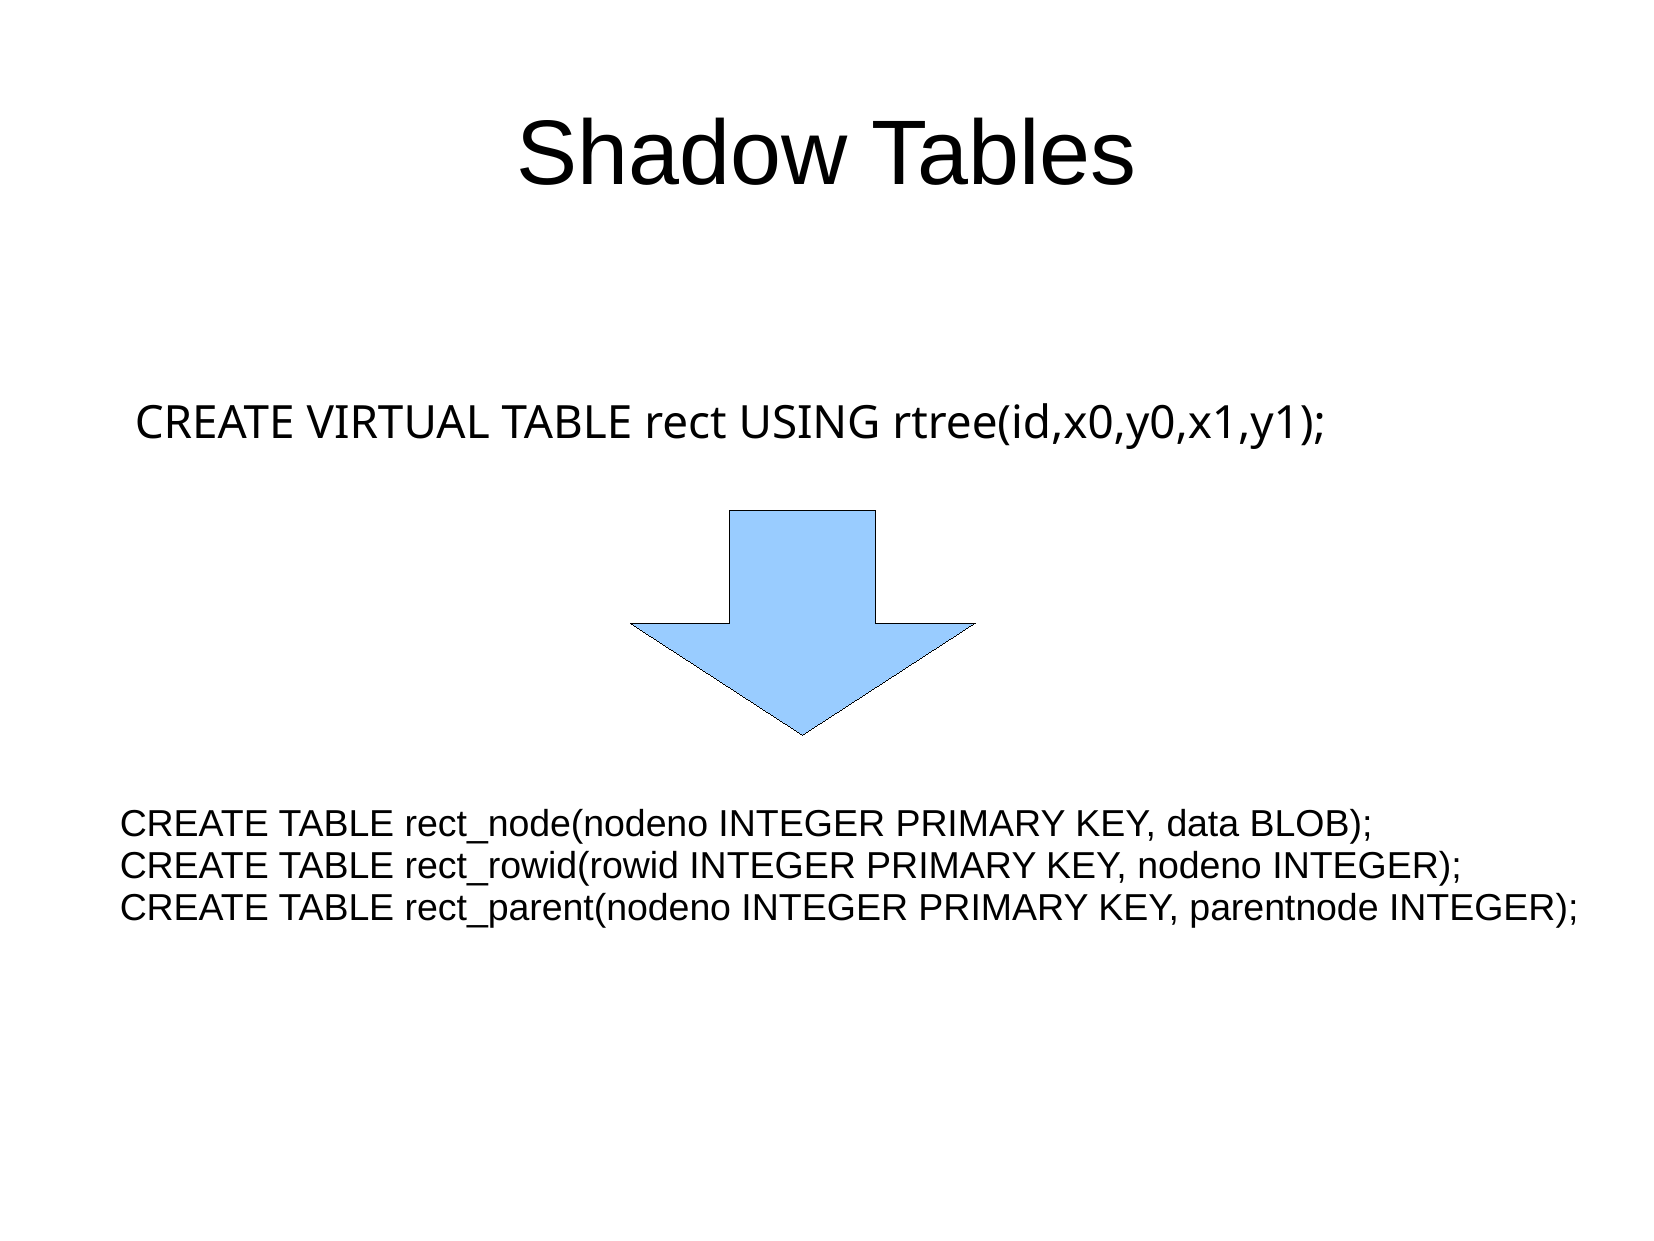

# Shadow Tables
CREATE VIRTUAL TABLE rect USING rtree(id,x0,y0,x1,y1);
CREATE TABLE rect_node(nodeno INTEGER PRIMARY KEY, data BLOB);
CREATE TABLE rect_rowid(rowid INTEGER PRIMARY KEY, nodeno INTEGER);
CREATE TABLE rect_parent(nodeno INTEGER PRIMARY KEY, parentnode INTEGER);